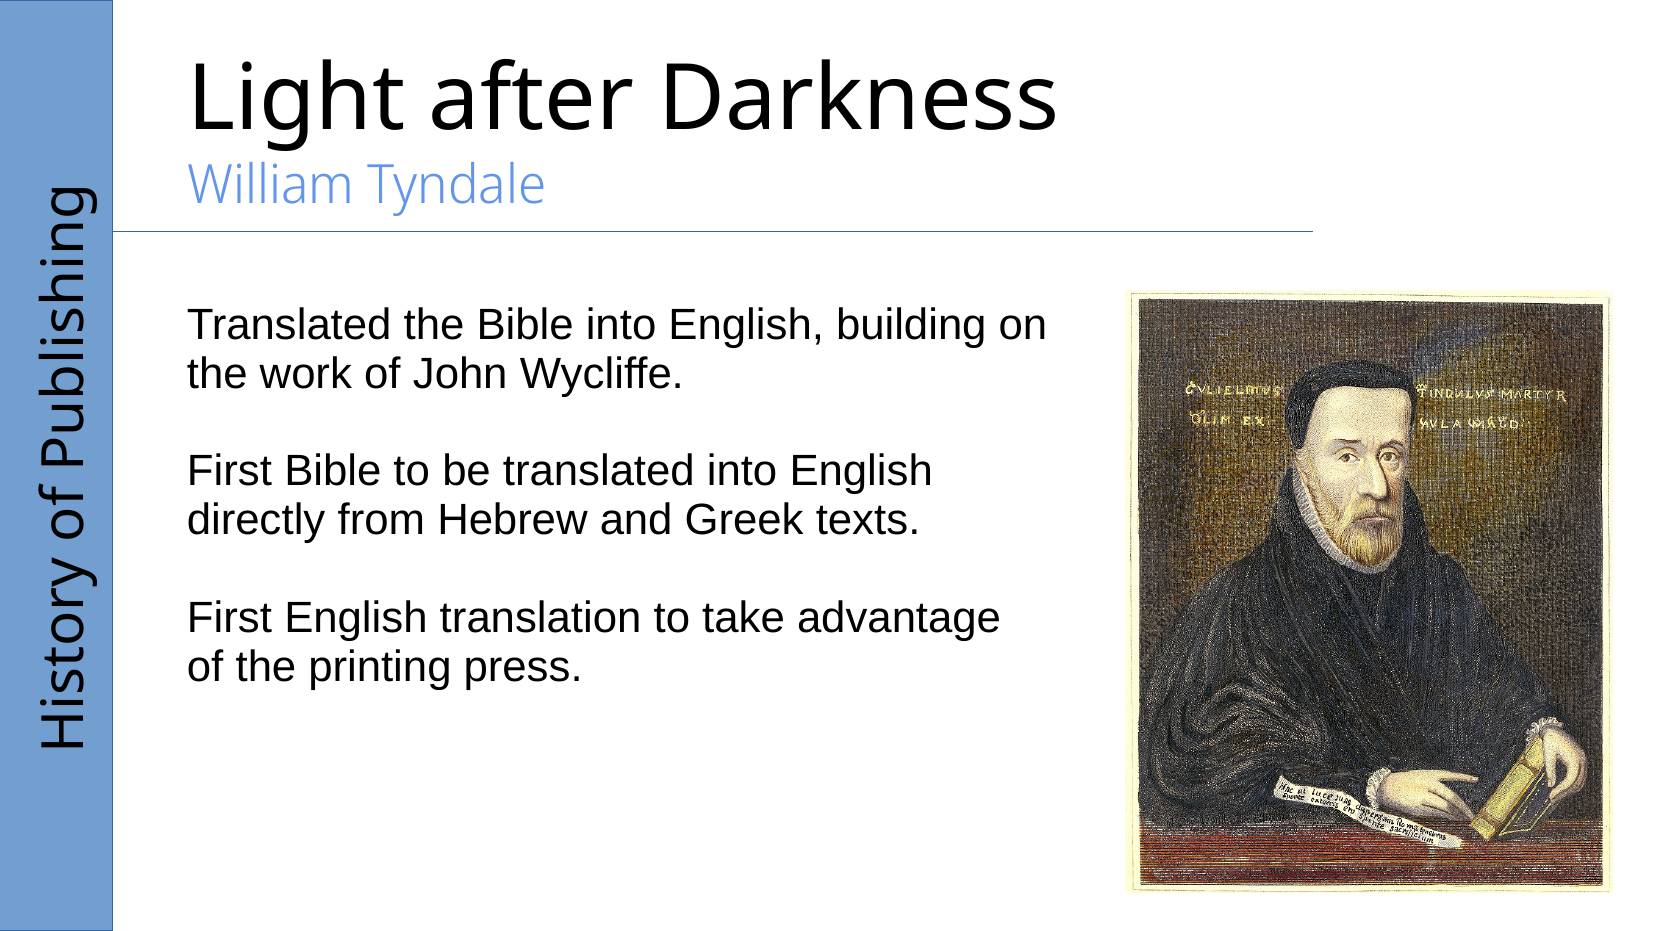

# Light after Darkness
William Tyndale
Translated the Bible into English, building on the work of John Wycliffe.
First Bible to be translated into English directly from Hebrew and Greek texts.
First English translation to take advantage of the printing press.
History of Publishing